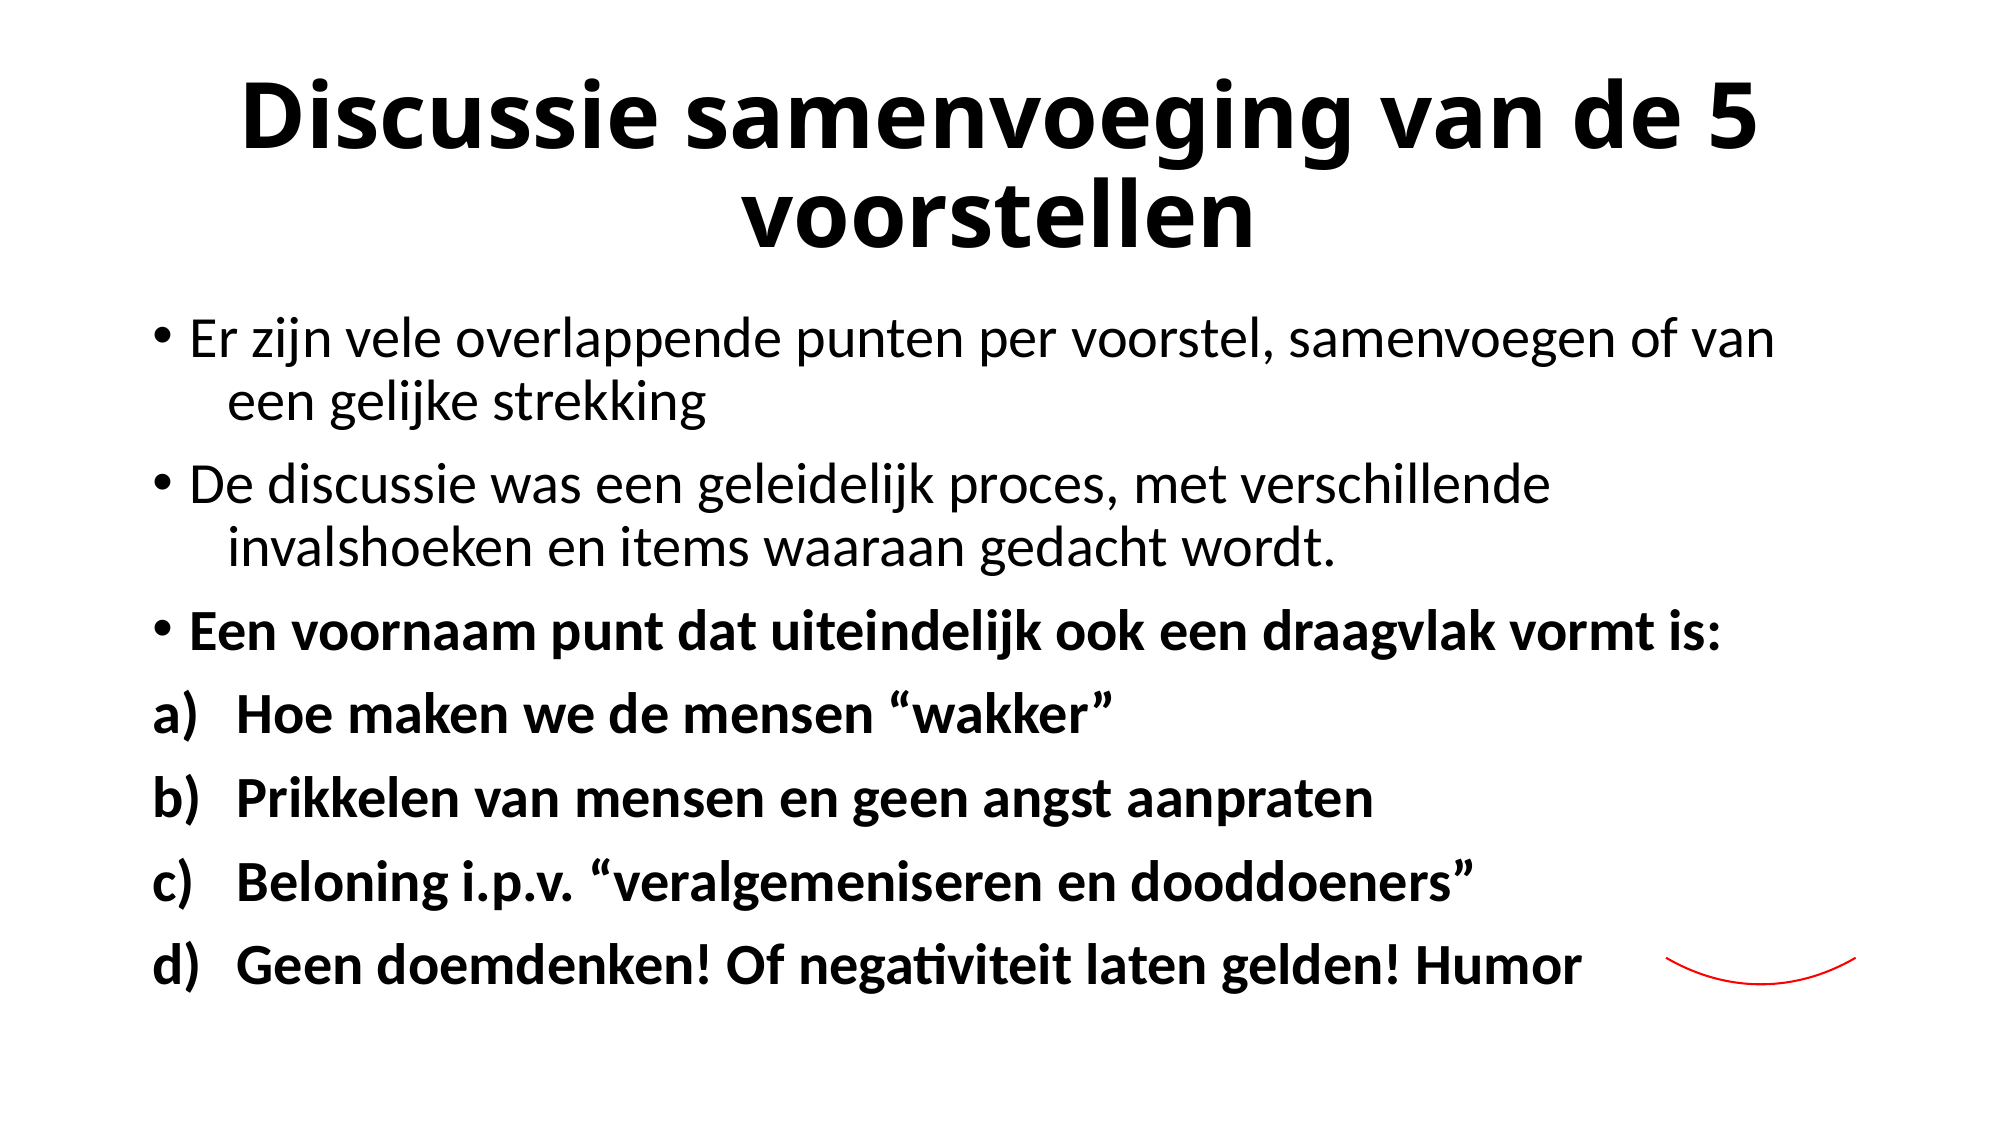

# Discussie samenvoeging van de 5 voorstellen
Er zijn vele overlappende punten per voorstel, samenvoegen of van een gelijke strekking
De discussie was een geleidelijk proces, met verschillende invalshoeken en items waaraan gedacht wordt.
Een voornaam punt dat uiteindelijk ook een draagvlak vormt is:
Hoe maken we de mensen “wakker”
Prikkelen van mensen en geen angst aanpraten
Beloning i.p.v. “veralgemeniseren en dooddoeners”
Geen doemdenken! Of negativiteit laten gelden! Humor